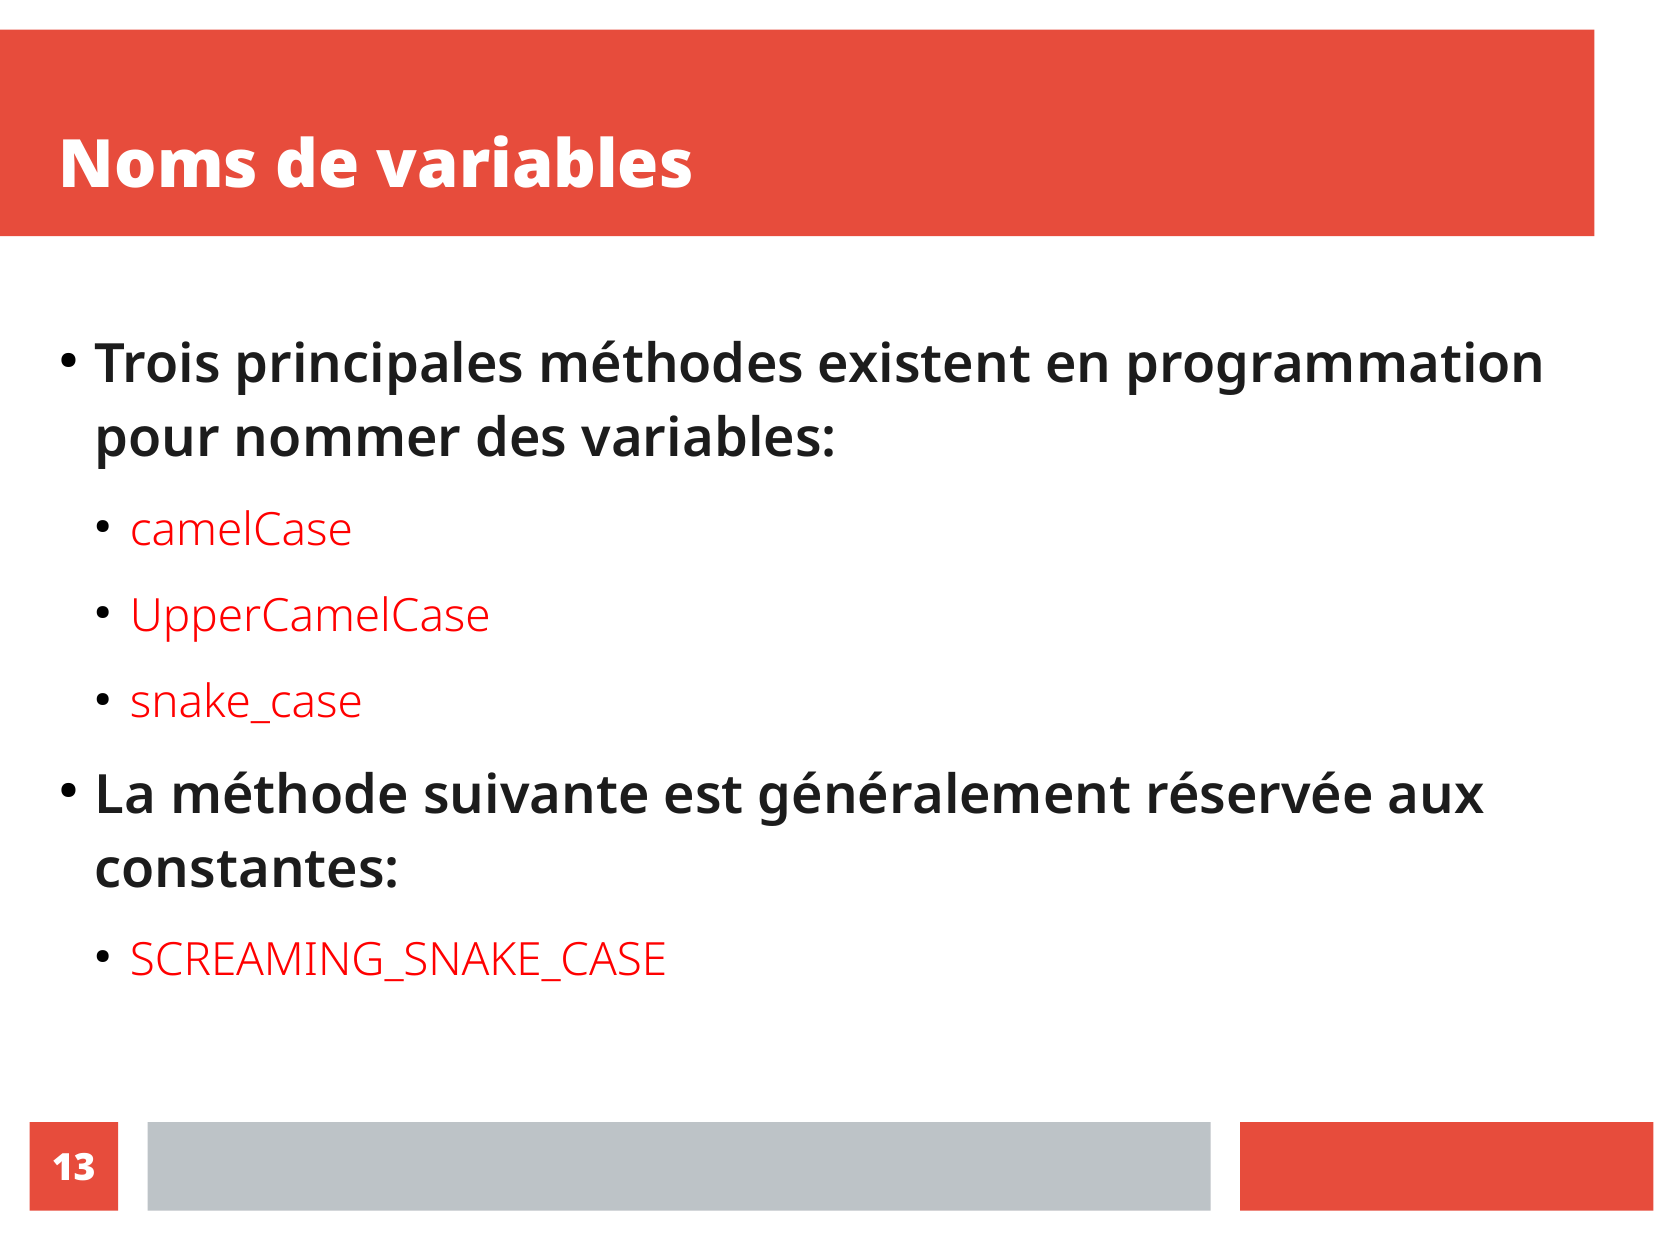

# Noms de variables
Trois principales méthodes existent en programmation pour nommer des variables:
camelCase
UpperCamelCase
snake_case
La méthode suivante est généralement réservée aux constantes:
SCREAMING_SNAKE_CASE
13